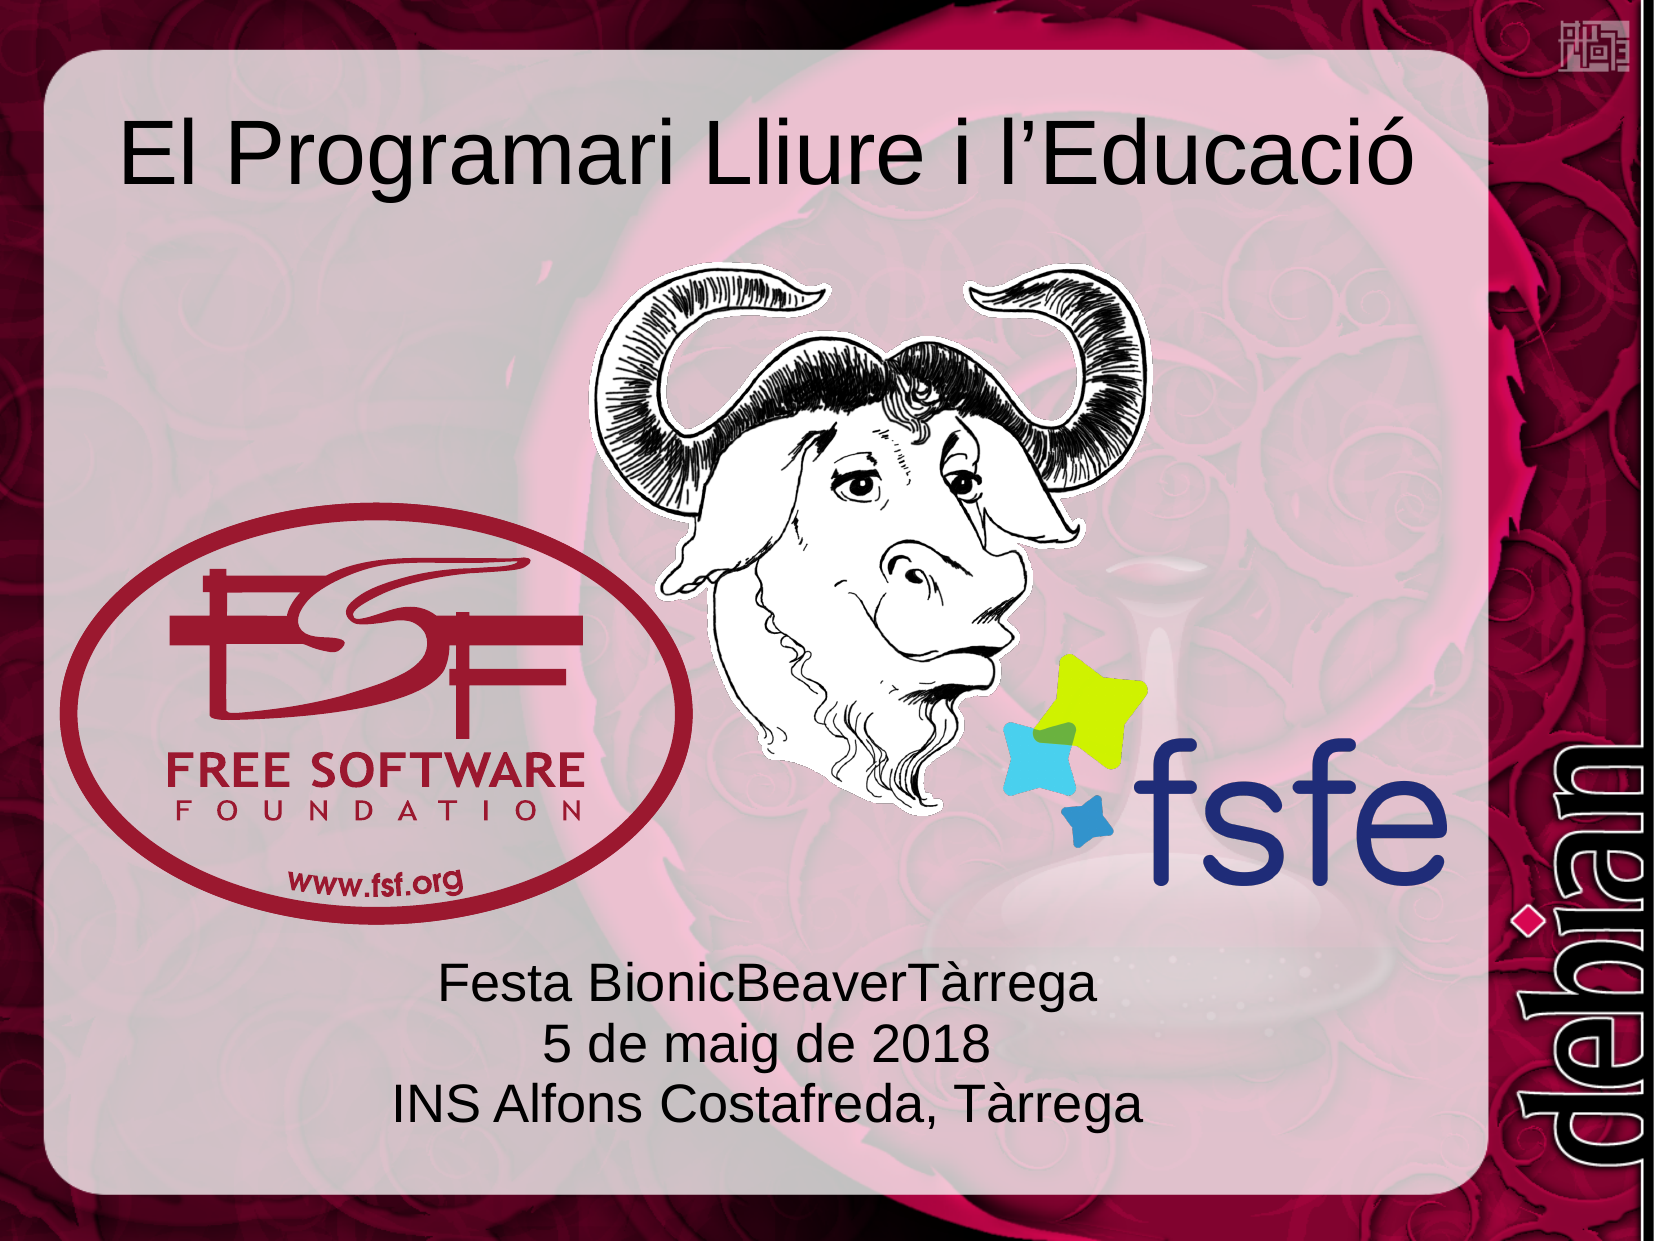

# El Programari Lliure i l’Educació
Festa BionicBeaverTàrrega
5 de maig de 2018
INS Alfons Costafreda, Tàrrega